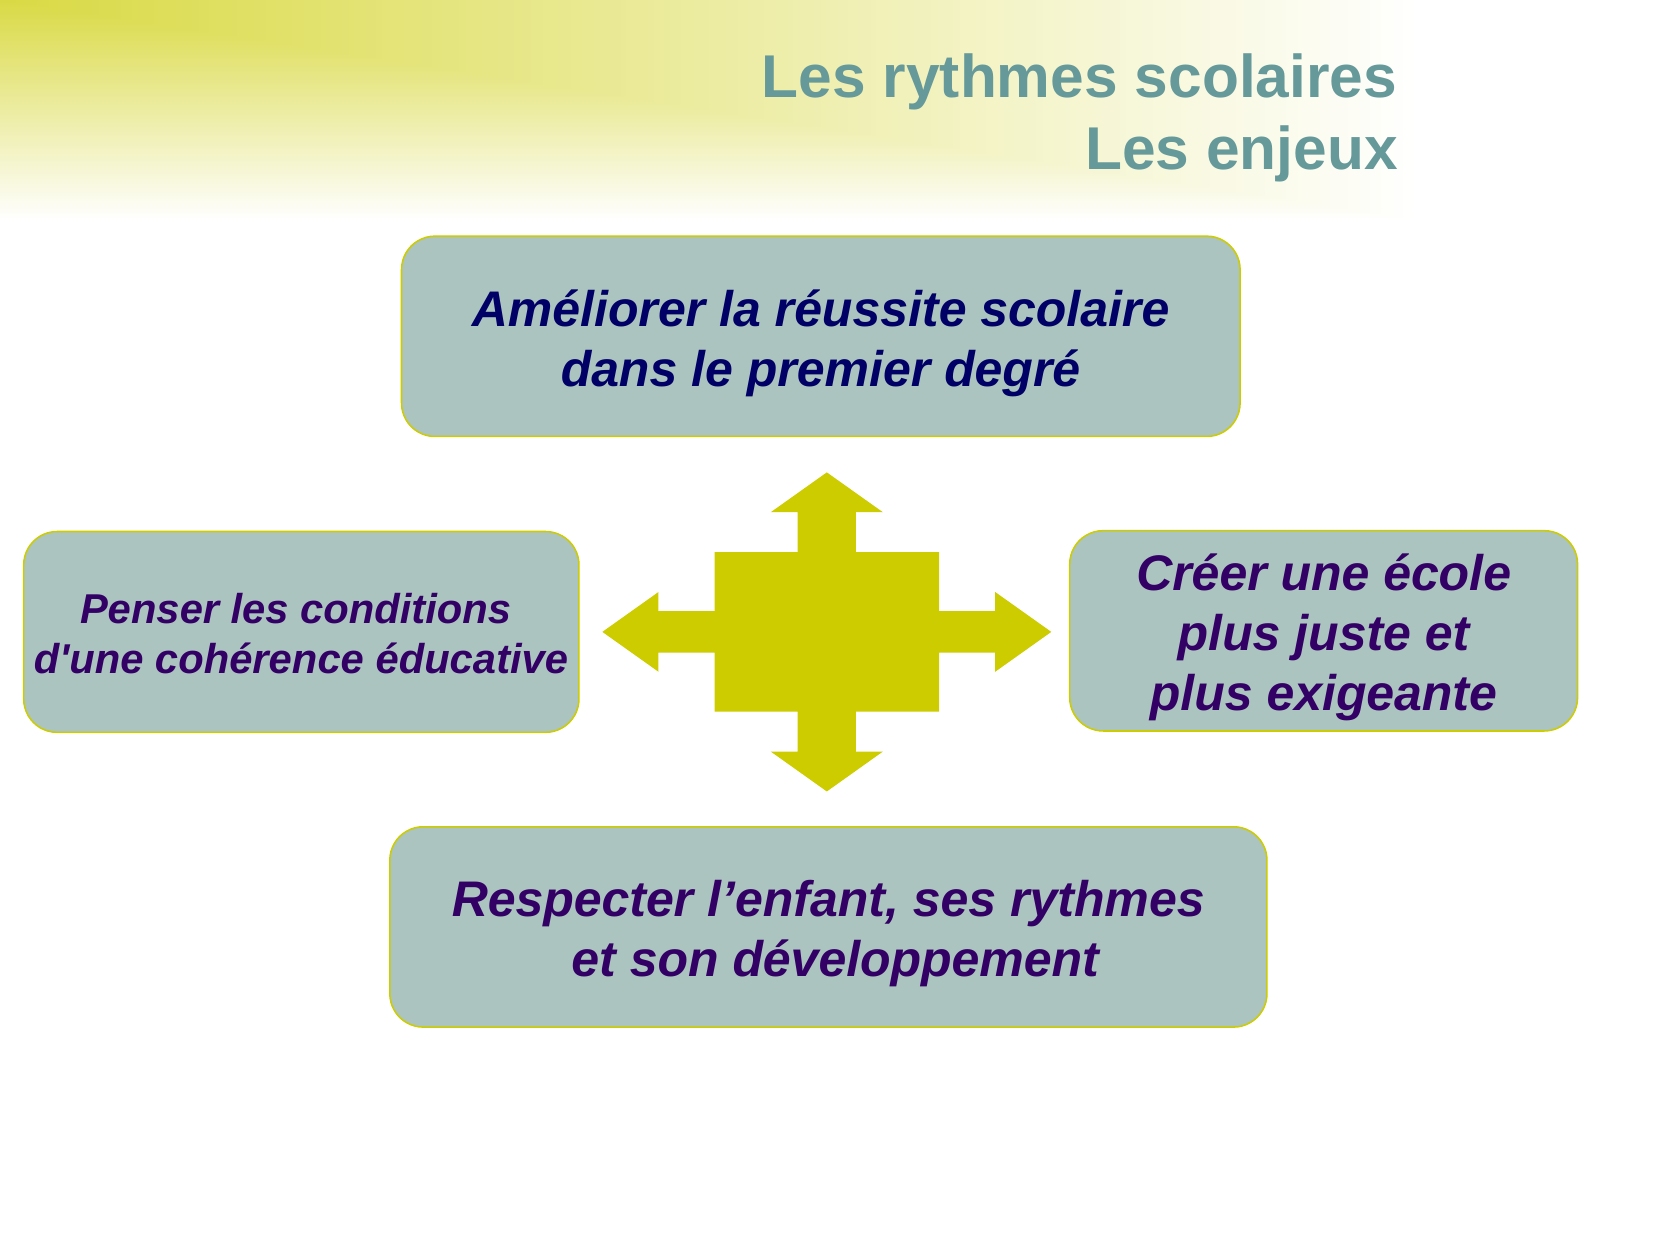

Les rythmes scolaires
Les enjeux
Améliorer la réussite scolaire
dans le premier degré
Créer une école
 plus juste et
plus exigeante
Penser les conditions
d'une cohérence éducative
Respecter l’enfant, ses rythmes
 et son développement